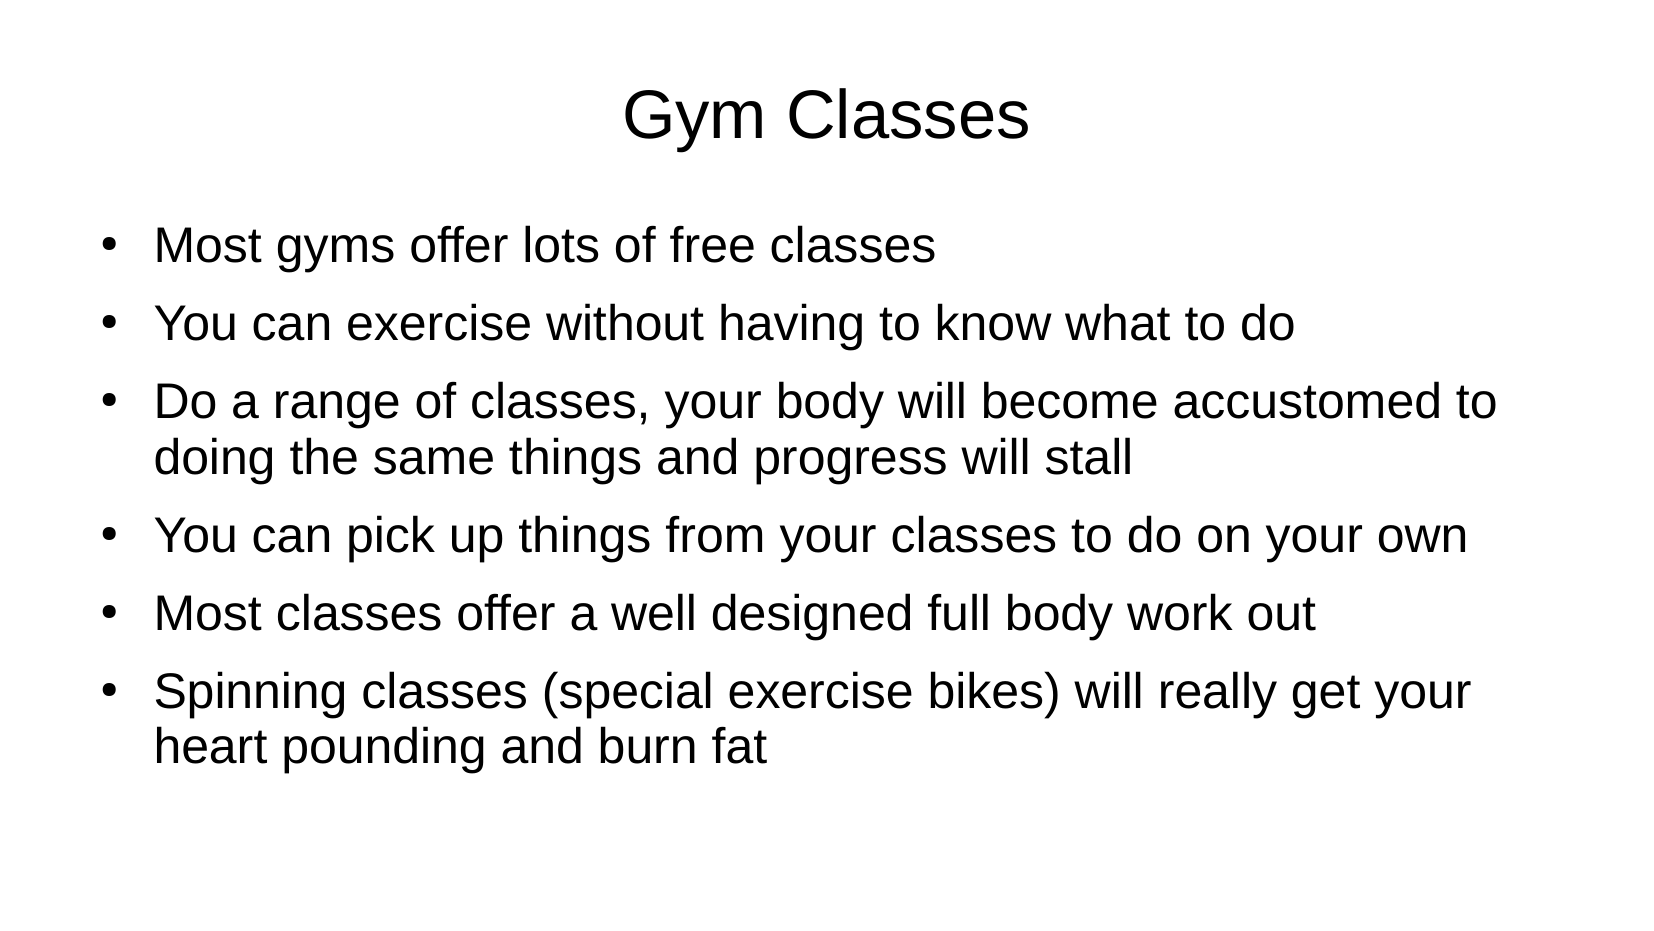

# Gym Classes
Most gyms offer lots of free classes
You can exercise without having to know what to do
Do a range of classes, your body will become accustomed to doing the same things and progress will stall
You can pick up things from your classes to do on your own
Most classes offer a well designed full body work out
Spinning classes (special exercise bikes) will really get your heart pounding and burn fat